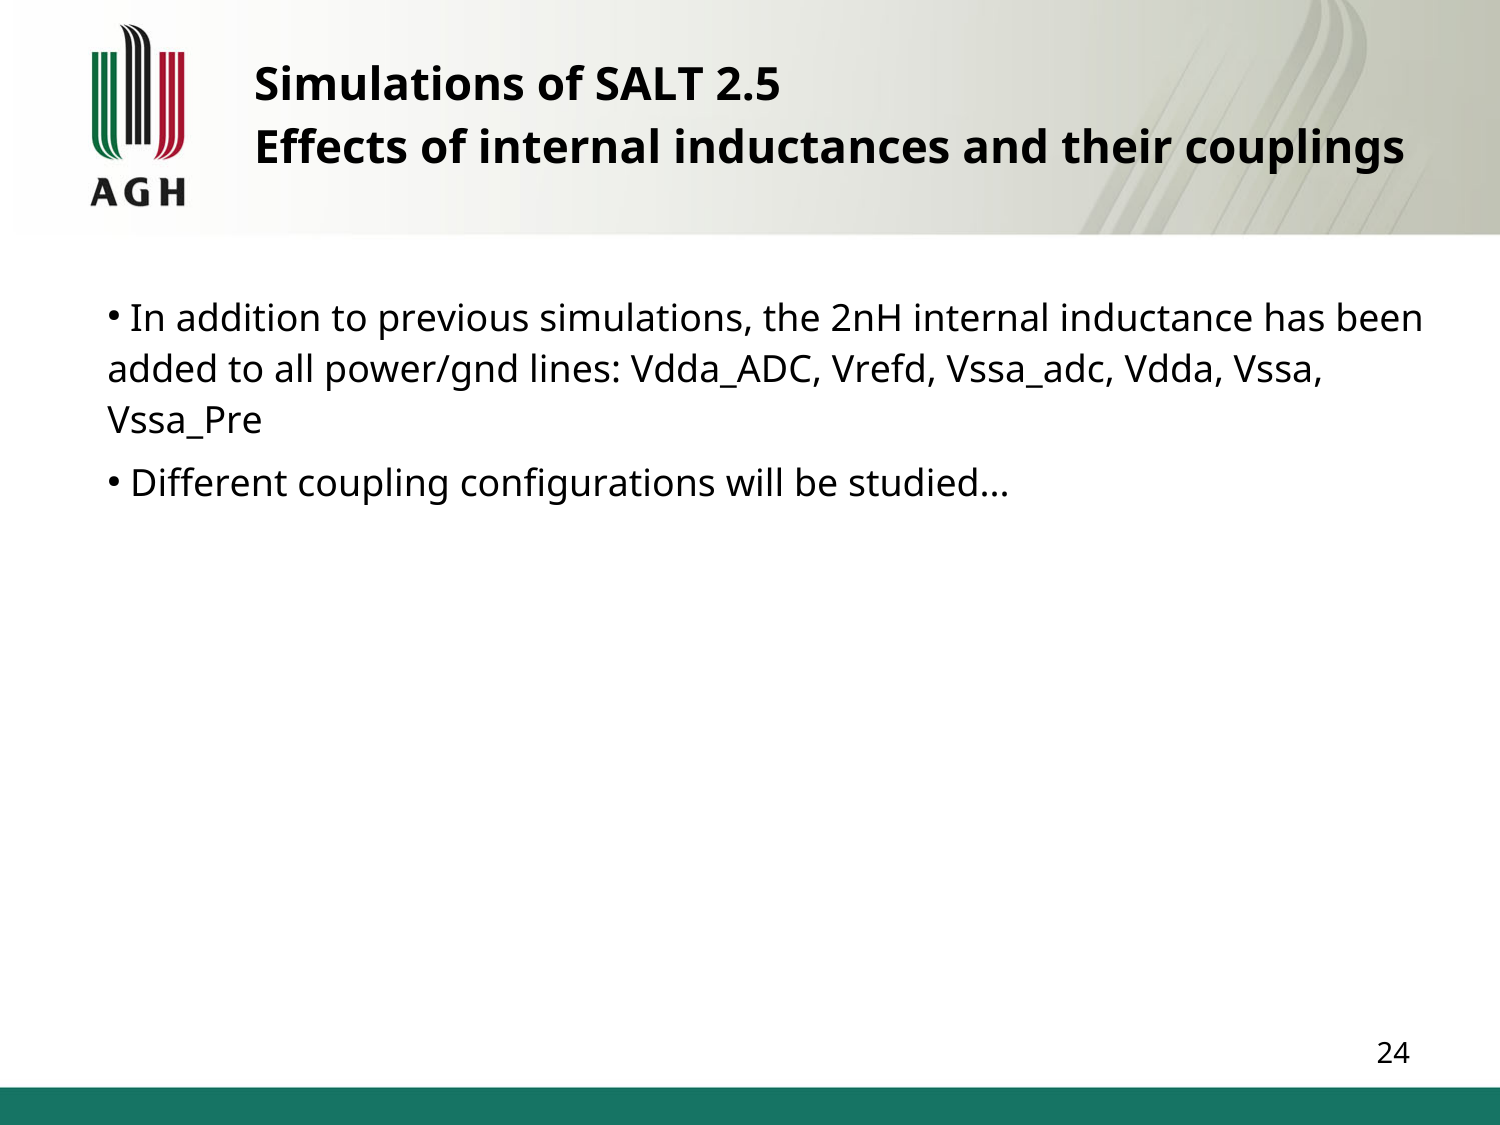

Simulations of SALT 2.5
Effects of internal inductances and their couplings
# In addition to previous simulations, the 2nH internal inductance has been added to all power/gnd lines: Vdda_ADC, Vrefd, Vssa_adc, Vdda, Vssa, Vssa_Pre
 Different coupling configurations will be studied...
24